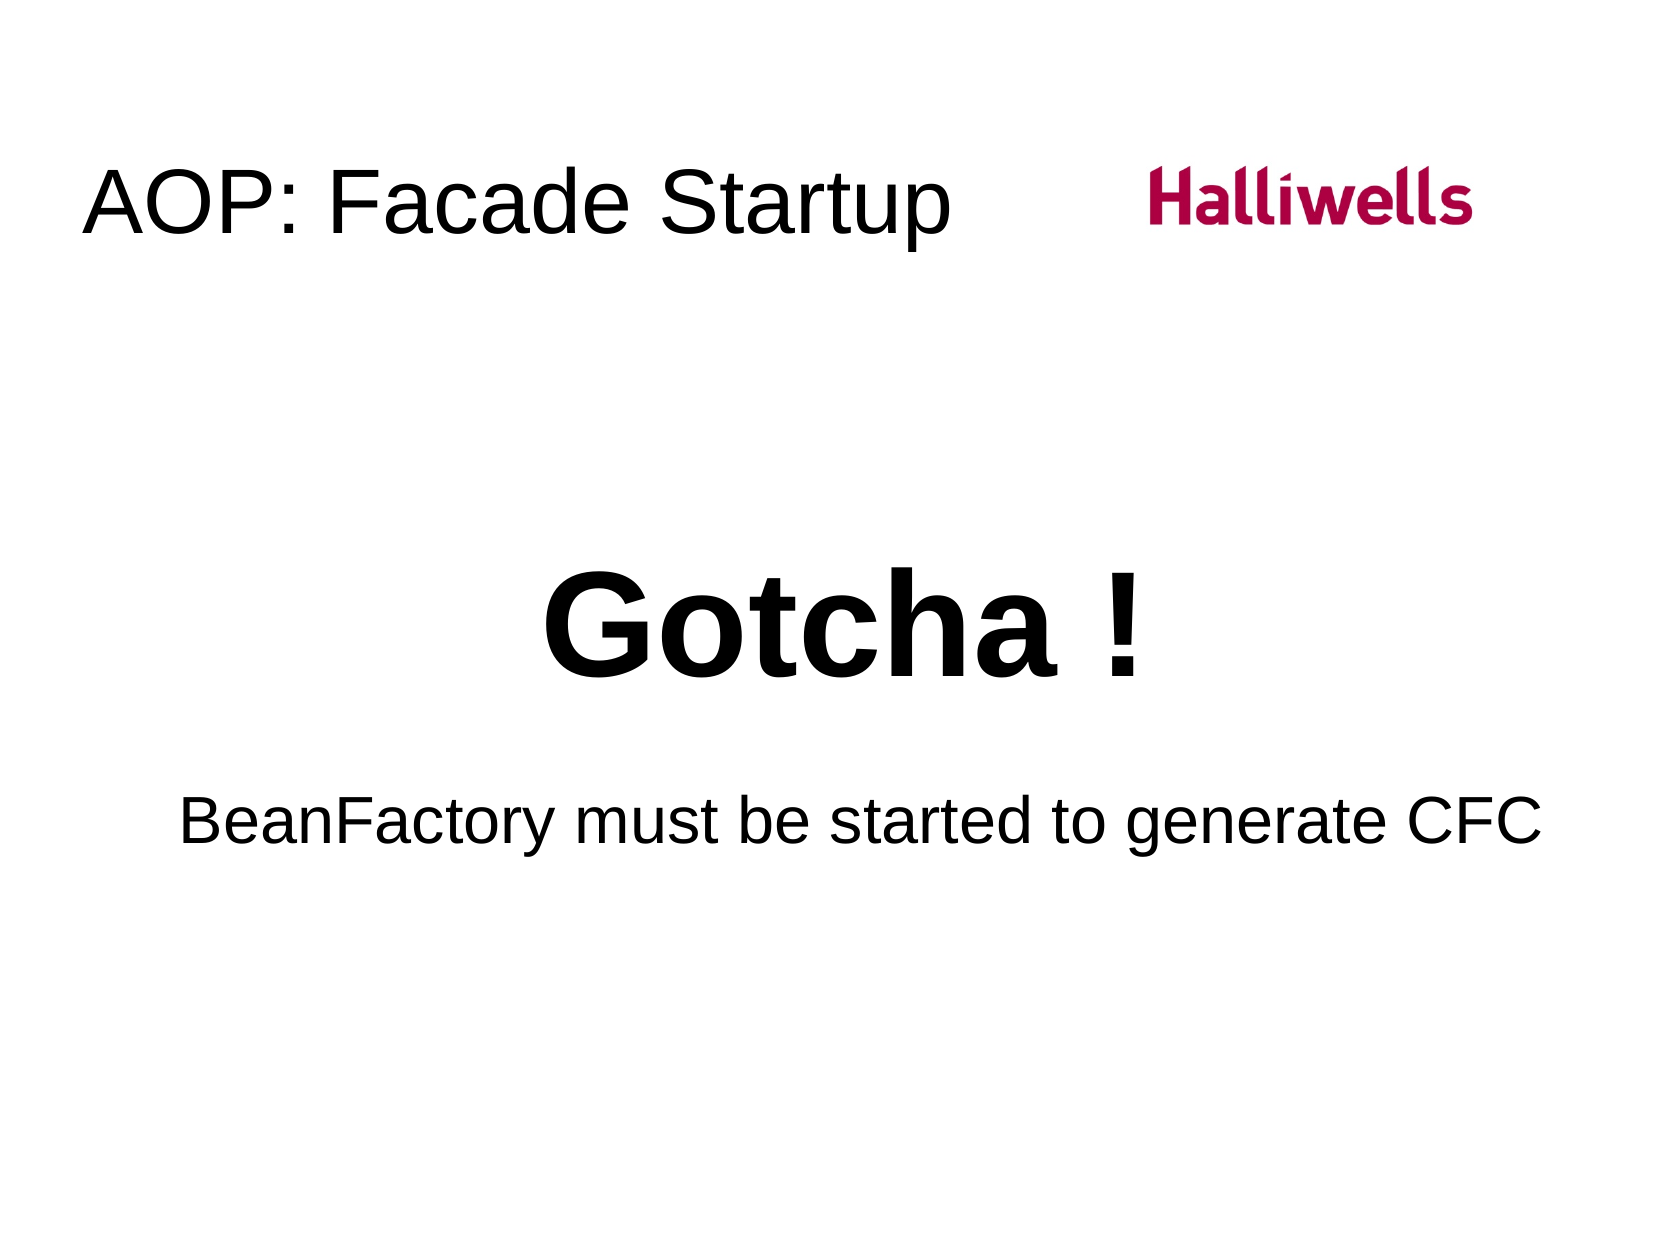

# AOP: Facade Startup
Gotcha !
BeanFactory must be started to generate CFC